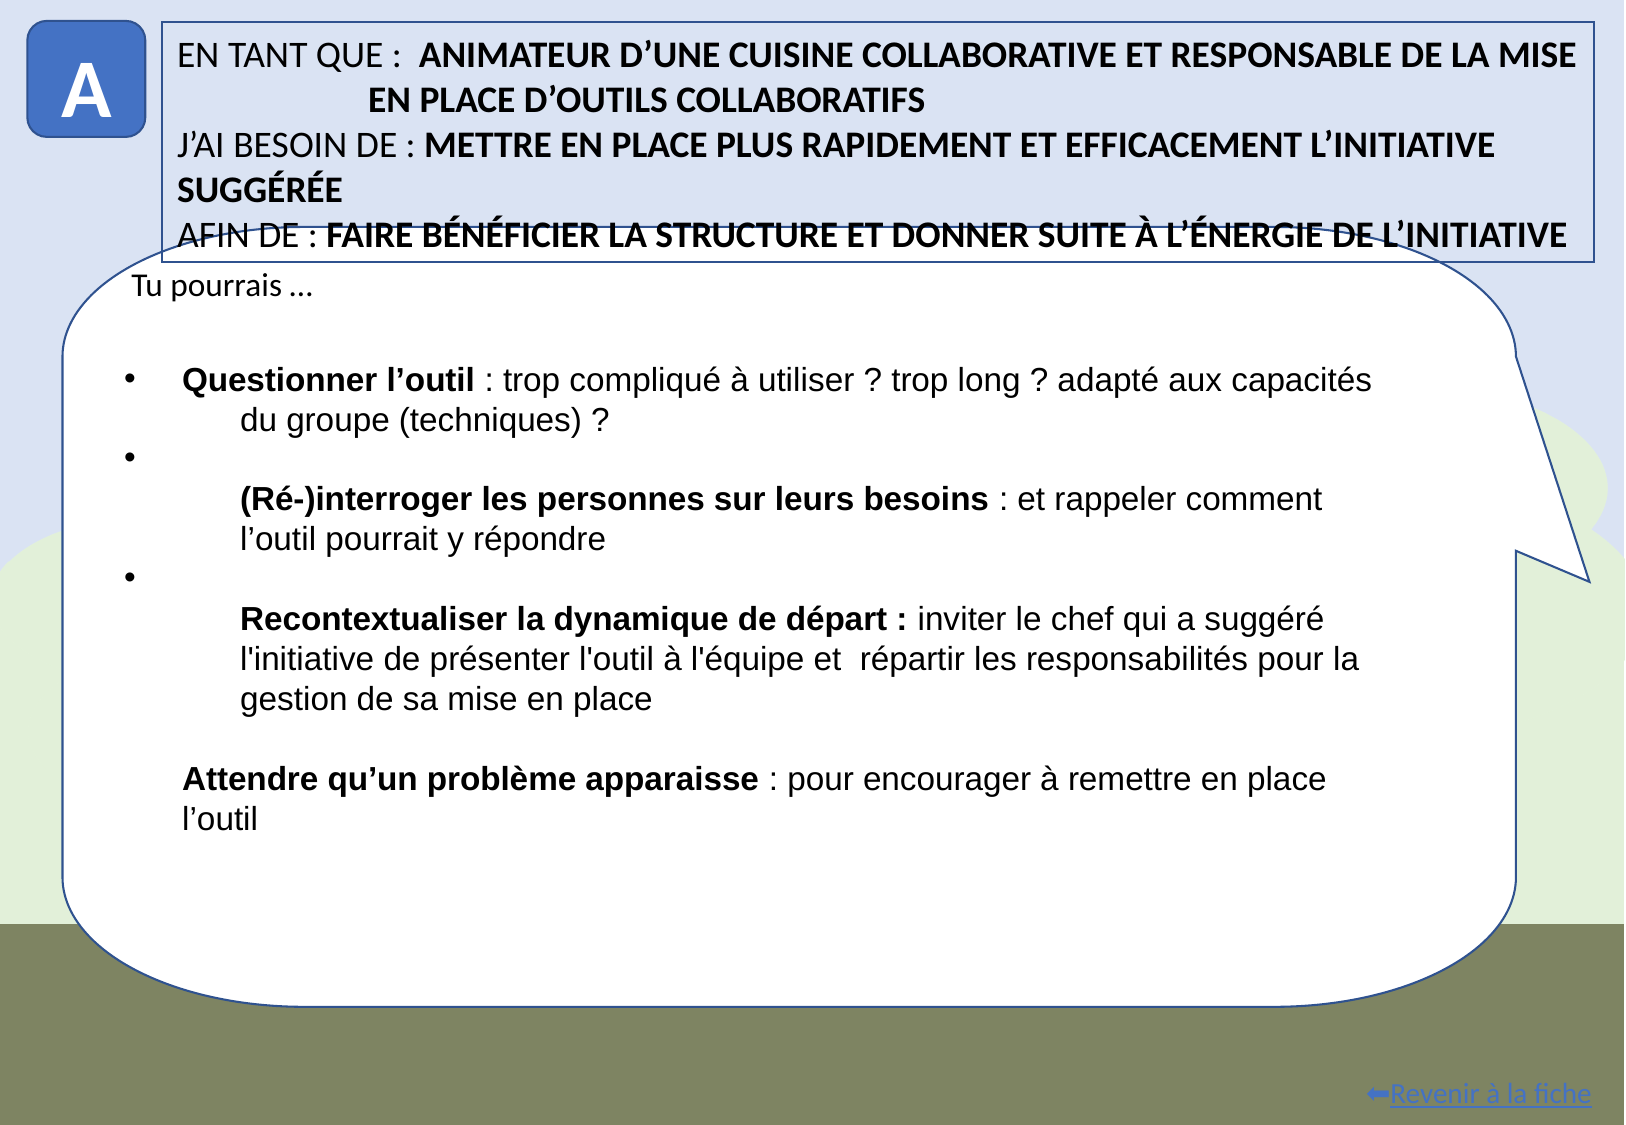

A
En tant que :  Animateur d’une Cuisine collaborative et responsable de la mise en place d’outils collaboratifs
J’ai besoin de : Mettre en place plus rapidement et efficacement l’initiative suggérée
Afin de : Faire bénéficier la structure et donner suite à l’énergie de l’initiative
Tu pourrais …
Questionner l’outil : trop compliqué à utiliser ? trop long ? adapté aux capacités du groupe (techniques) ?
(Ré-)interroger les personnes sur leurs besoins : et rappeler comment l’outil pourrait y répondre
Recontextualiser la dynamique de départ : inviter le chef qui a suggéré l'initiative de présenter l'outil à l'équipe et  répartir les responsabilités pour la gestion de sa mise en place
Attendre qu’un problème apparaisse : pour encourager à remettre en place l’outil
⬅Revenir à la fiche